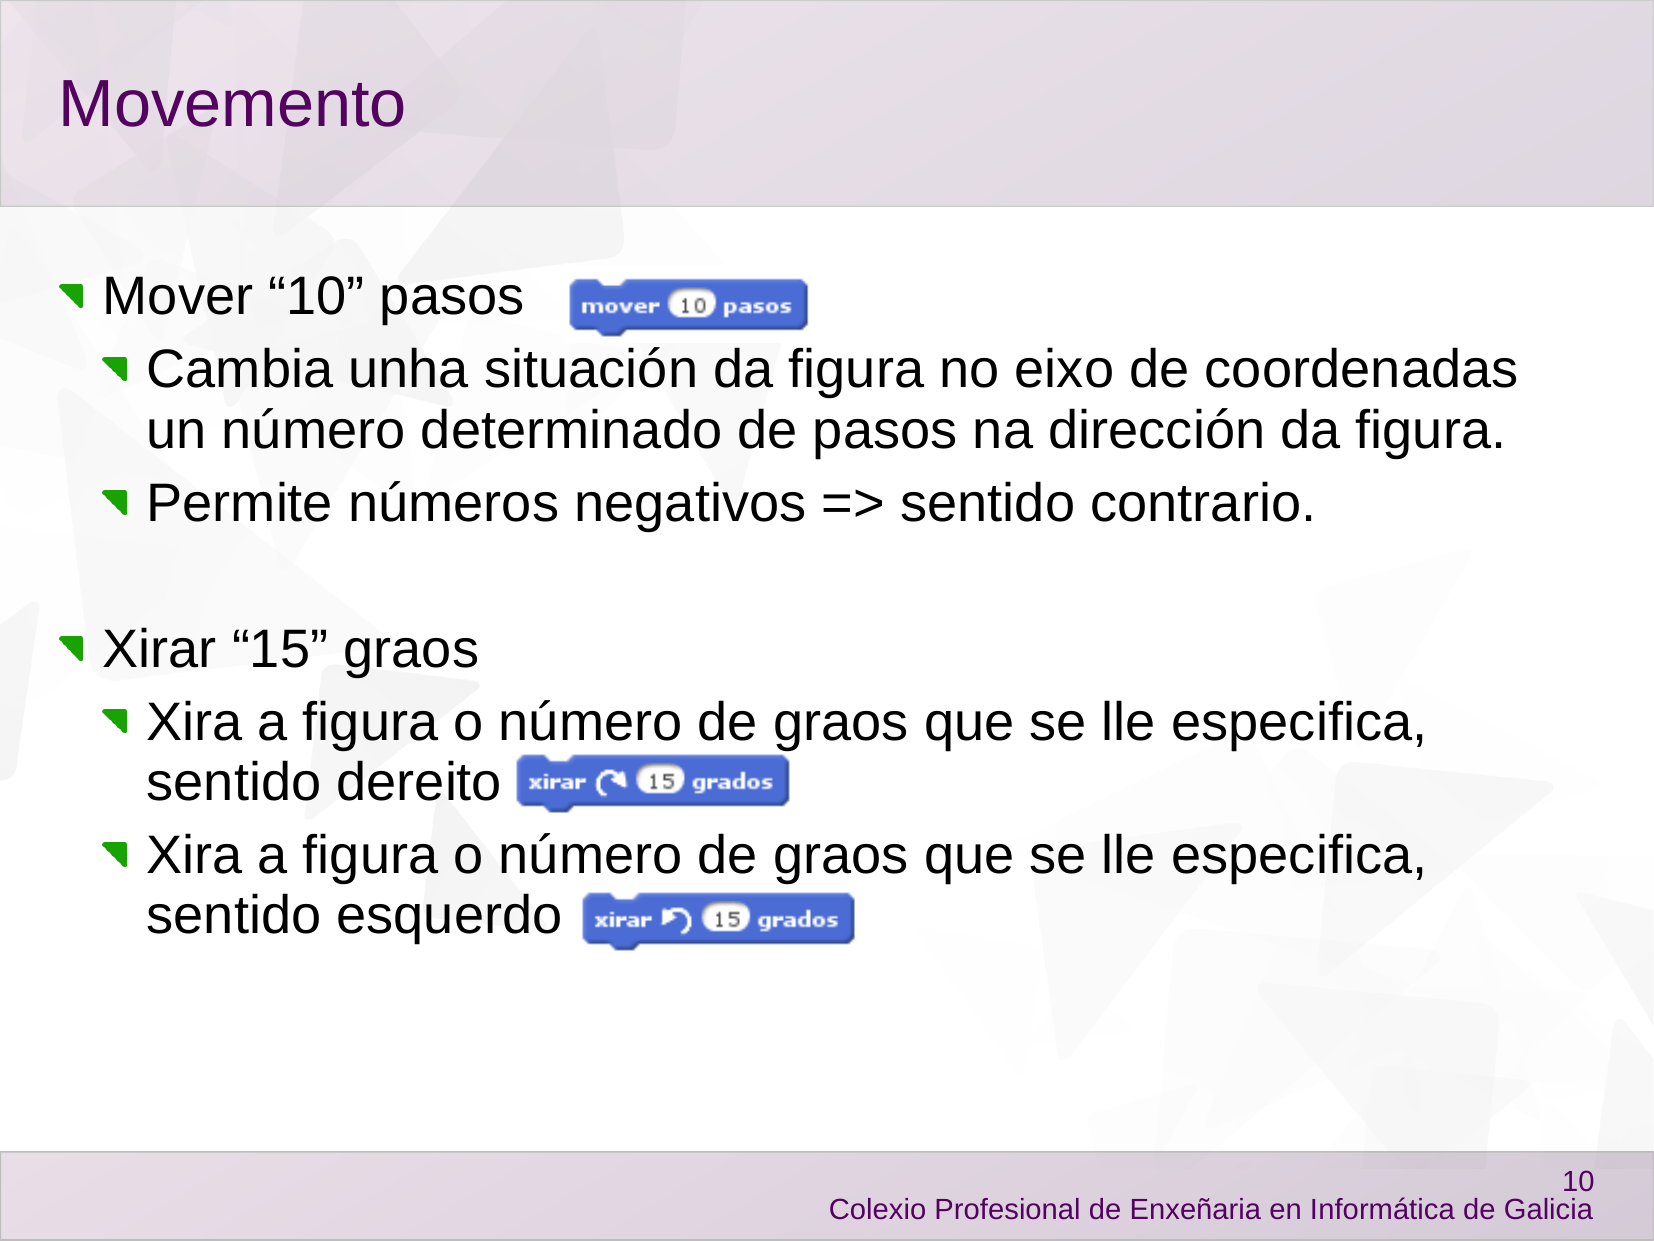

# Movemento
Mover “10” pasos
Cambia unha situación da figura no eixo de coordenadas un número determinado de pasos na dirección da figura.
Permite números negativos => sentido contrario.
Xirar “15” graos
Xira a figura o número de graos que se lle especifica, sentido dereito
Xira a figura o número de graos que se lle especifica, sentido esquerdo
10
Colexio Profesional de Enxeñaria en Informática de Galicia